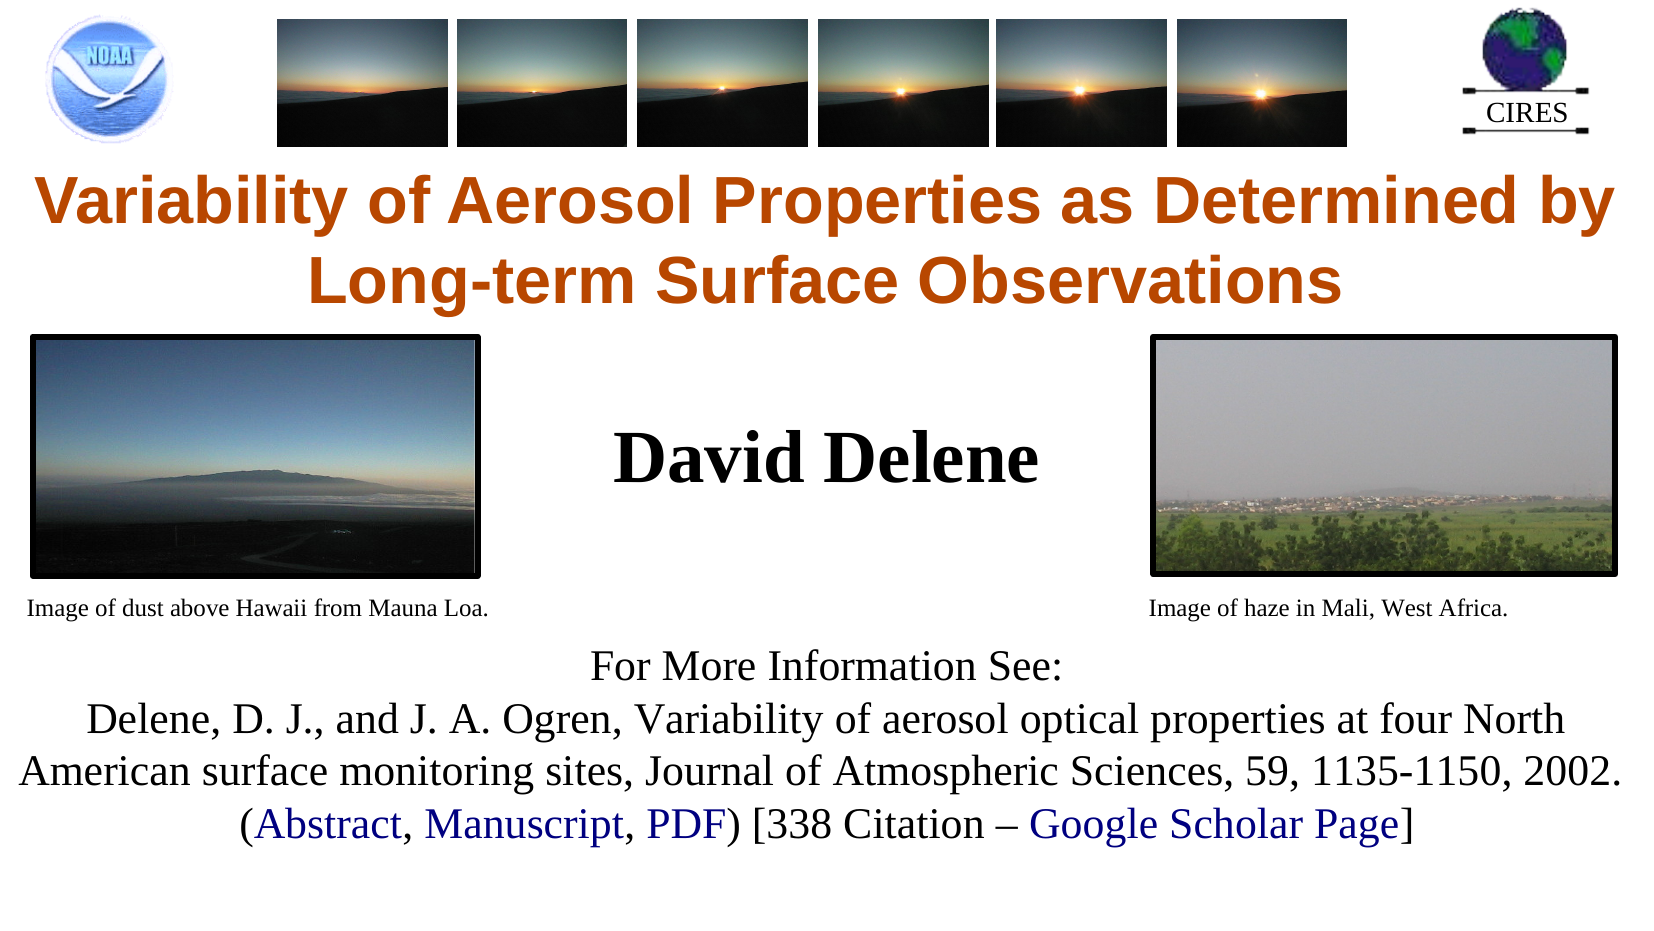

CIRES
# Variability of Aerosol Properties as Determined by Long-term Surface Observations
David Delene
For More Information See:
Delene, D. J., and J. A. Ogren, Variability of aerosol optical properties at four North American surface monitoring sites, Journal of Atmospheric Sciences, 59, 1135-1150, 2002.
(Abstract, Manuscript, PDF) [338 Citation – Google Scholar Page]
Image of dust above Hawaii from Mauna Loa.
Image of haze in Mali, West Africa.